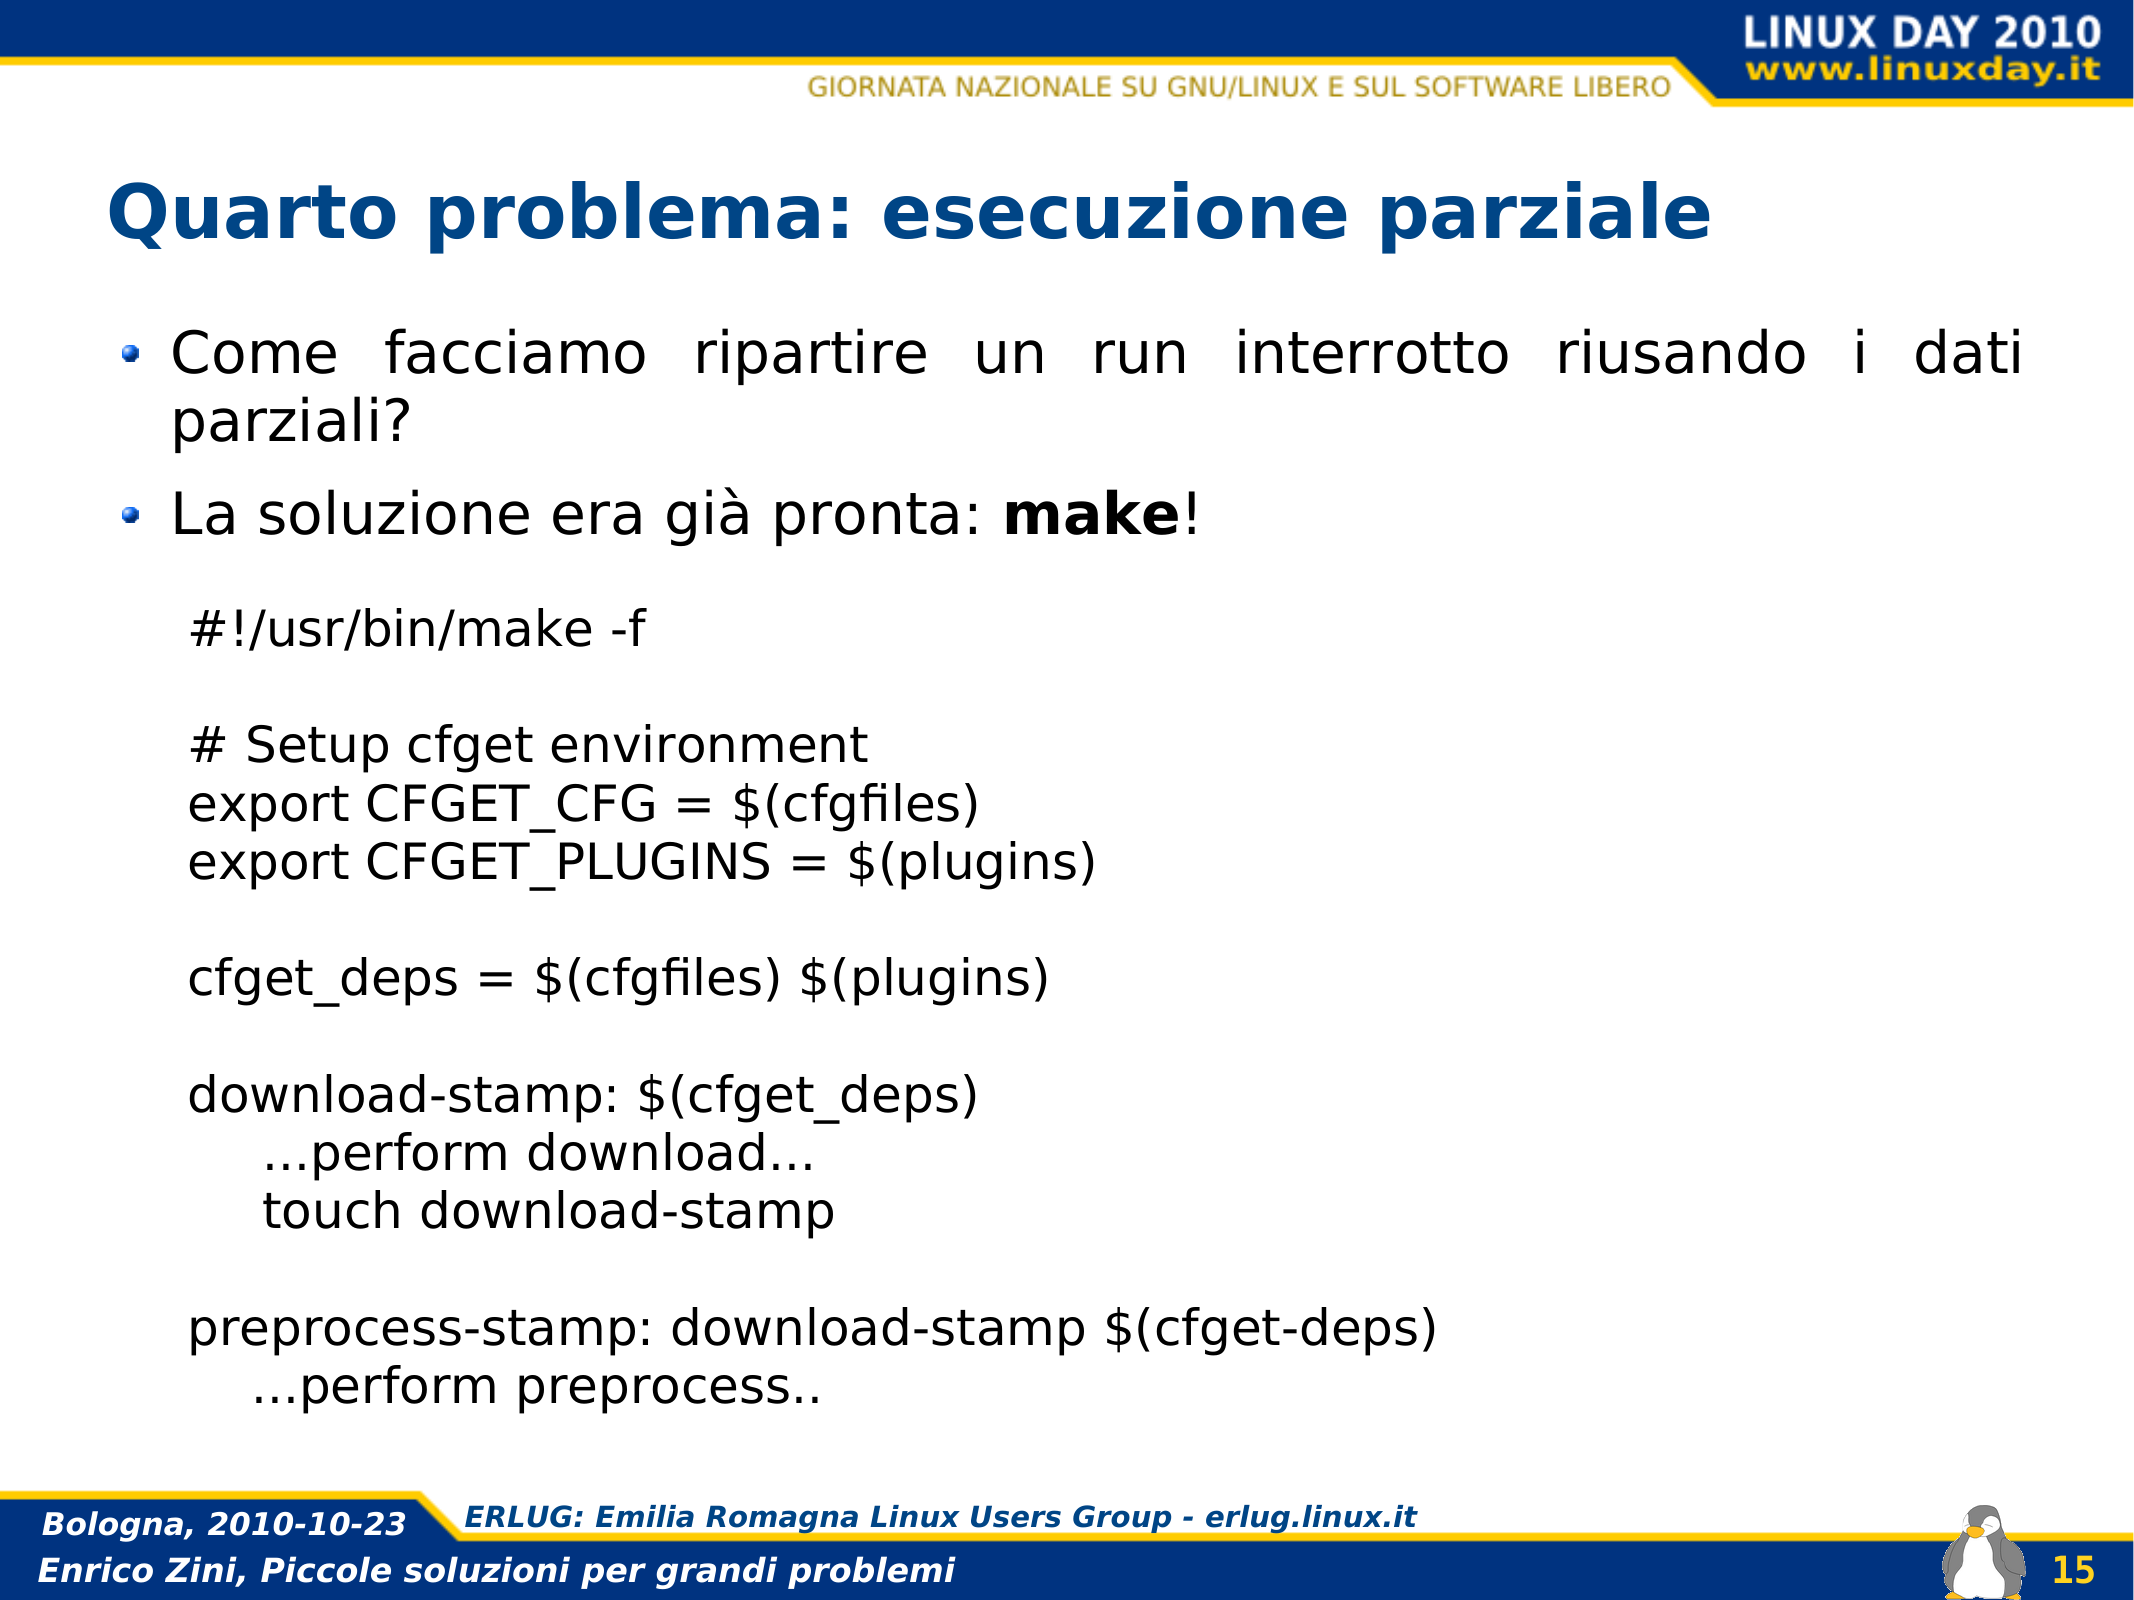

# Quarto problema: esecuzione parziale
Come facciamo ripartire un run interrotto riusando i dati parziali?
La soluzione era già pronta: make!
#!/usr/bin/make -f
# Setup cfget environment
export CFGET_CFG = $(cfgfiles)
export CFGET_PLUGINS = $(plugins)
cfget_deps = $(cfgfiles) $(plugins)
download-stamp: $(cfget_deps)
	...perform download...
	touch download-stamp
preprocess-stamp: download-stamp $(cfget-deps)
 ...perform preprocess..